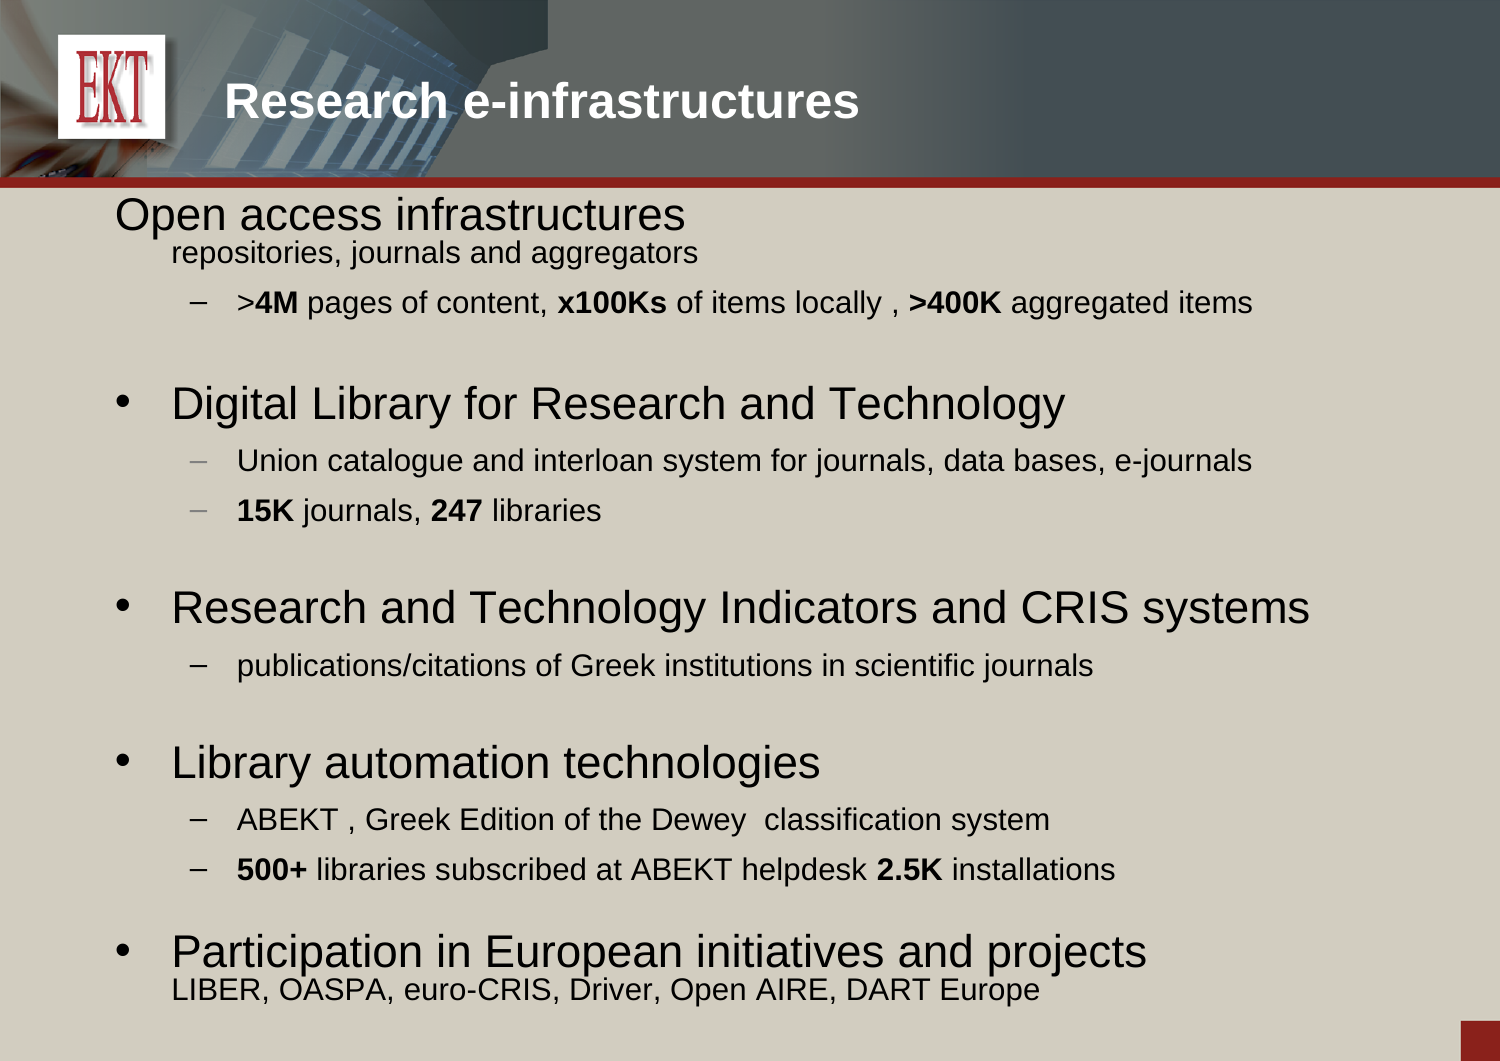

# Research e-infrastructures
Open access infrastructures
repositories, journals and aggregators
>4M pages of content, x100Ks of items locally , >400K aggregated items
Digital Library for Research and Technology
Union catalogue and interloan system for journals, data bases, e-journals
15K journals, 247 libraries
Research and Technology Indicators and CRIS systems
publications/citations of Greek institutions in scientific journals
Library automation technologies
ΑΒΕΚΤ , Greek Edition of the Dewey classification system
500+ libraries subscribed at ABEKT helpdesk 2.5K installations
Participation in European initiatives and projects
LIBER, ΟΑSPA, euro-CRIS, Driver, Open ΑΙRE, DART Europe